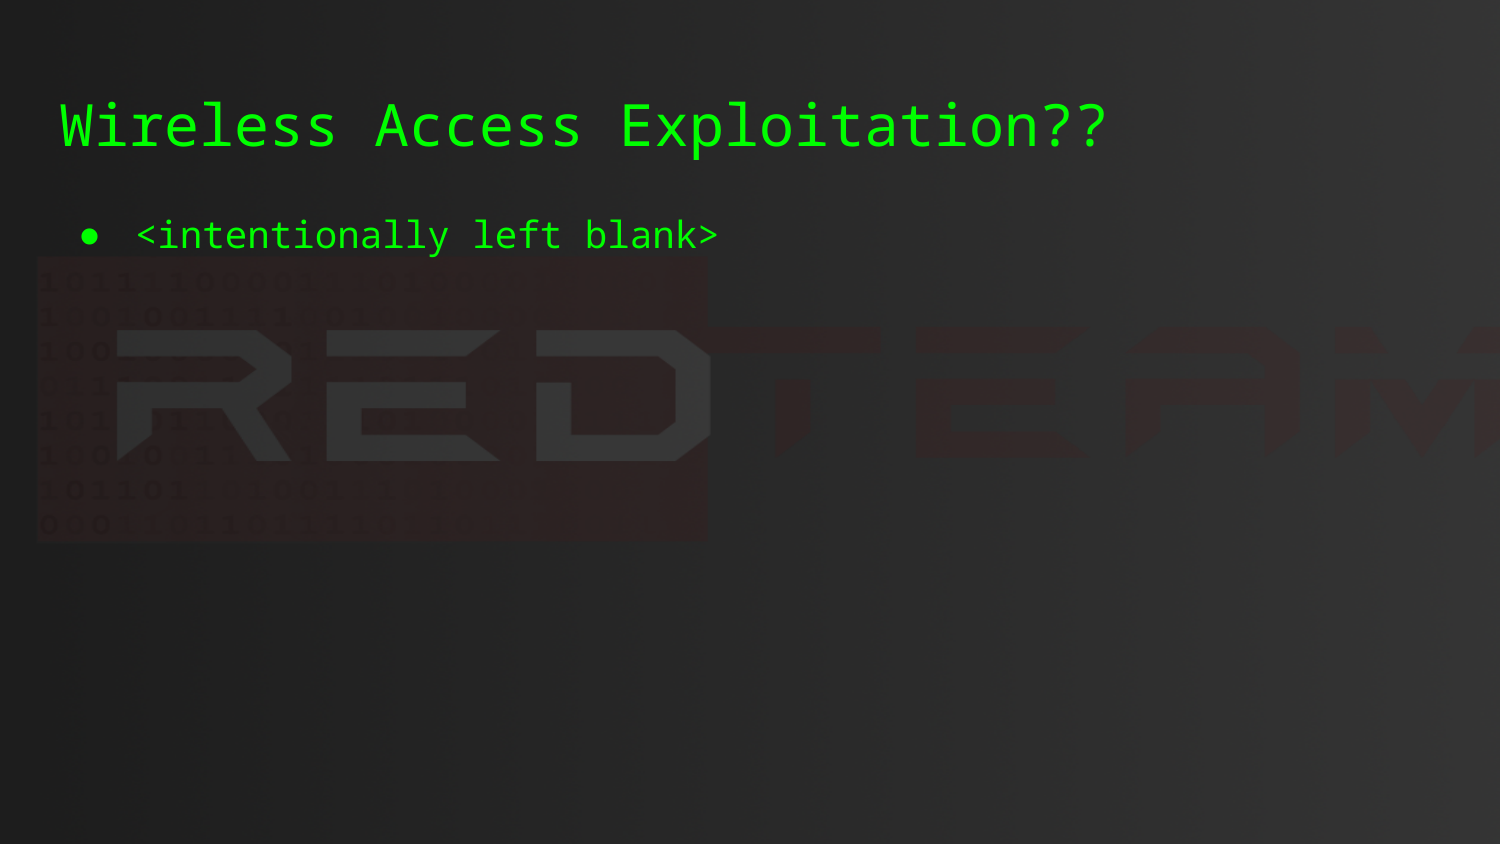

# Wireless Access Exploitation??
<intentionally left blank>